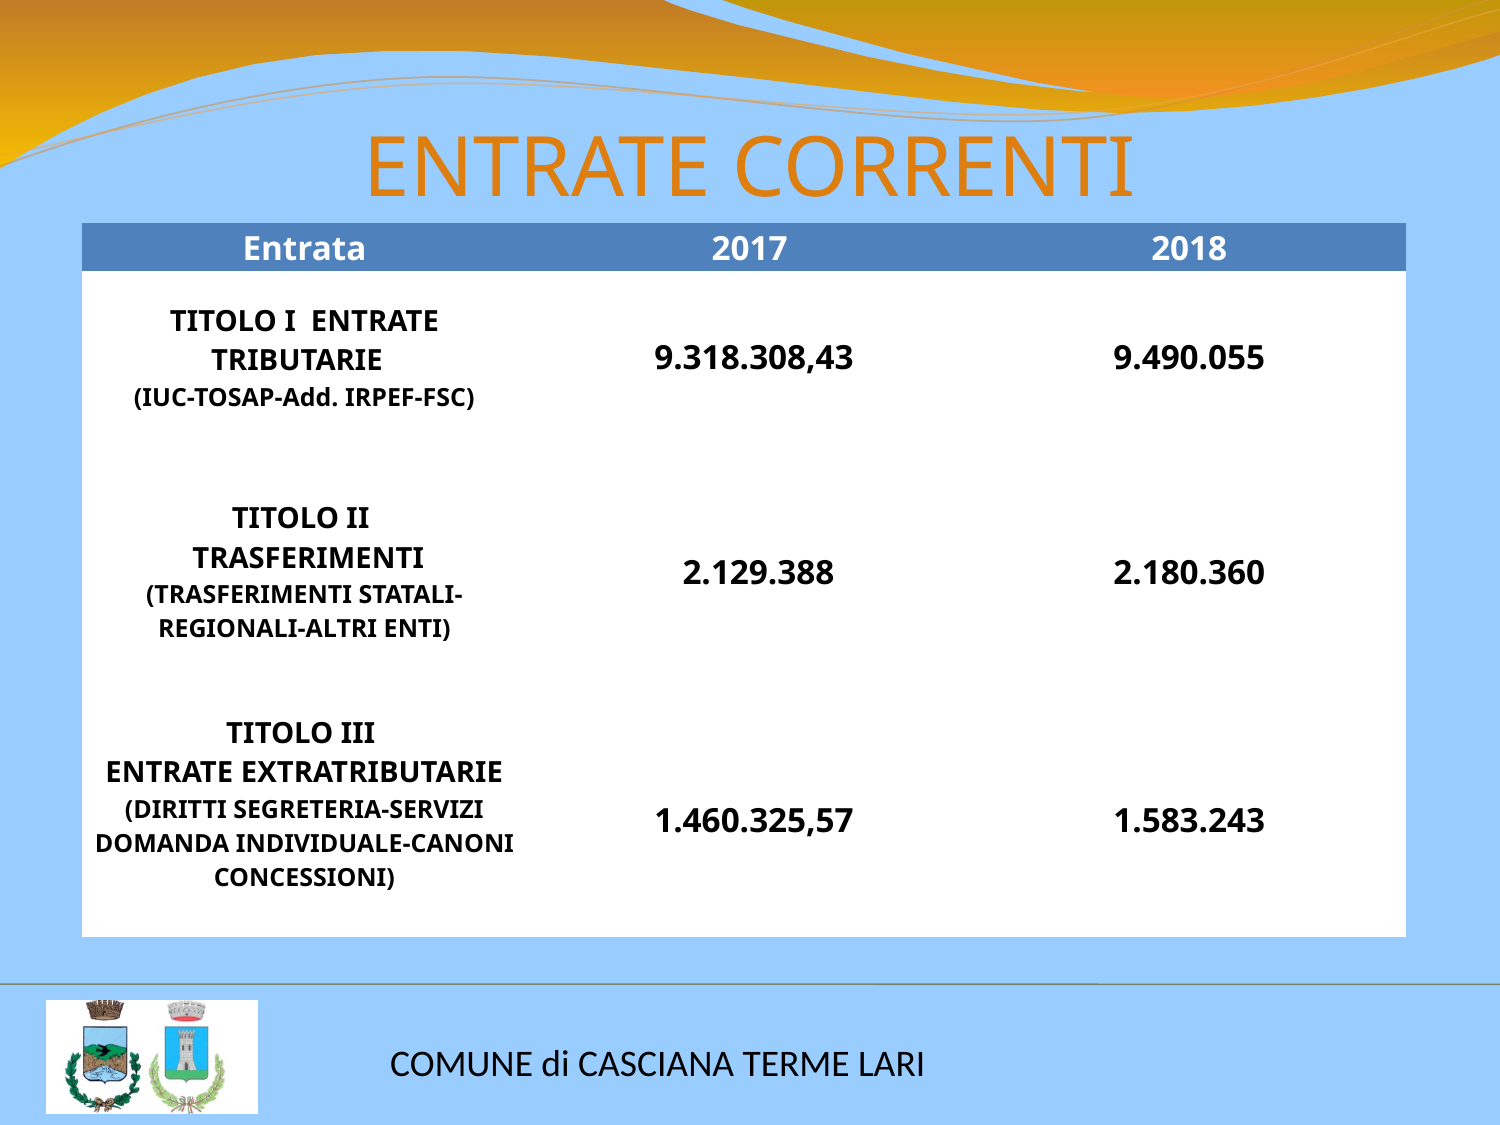

# ENTRATE CORRENTI
| Entrata | 2017 | 2018 |
| --- | --- | --- |
| TITOLO I ENTRATE TRIBUTARIE (IUC-TOSAP-Add. IRPEF-FSC) | 9.318.308,43 | 9.490.055 |
| TITOLO II TRASFERIMENTI (TRASFERIMENTI STATALI-REGIONALI-ALTRI ENTI) | 2.129.388 | 2.180.360 |
| TITOLO III ENTRATE EXTRATRIBUTARIE (DIRITTI SEGRETERIA-SERVIZI DOMANDA INDIVIDUALE-CANONI CONCESSIONI) | 1.460.325,57 | 1.583.243 |
COMUNE di CASCIANA TERME LARI